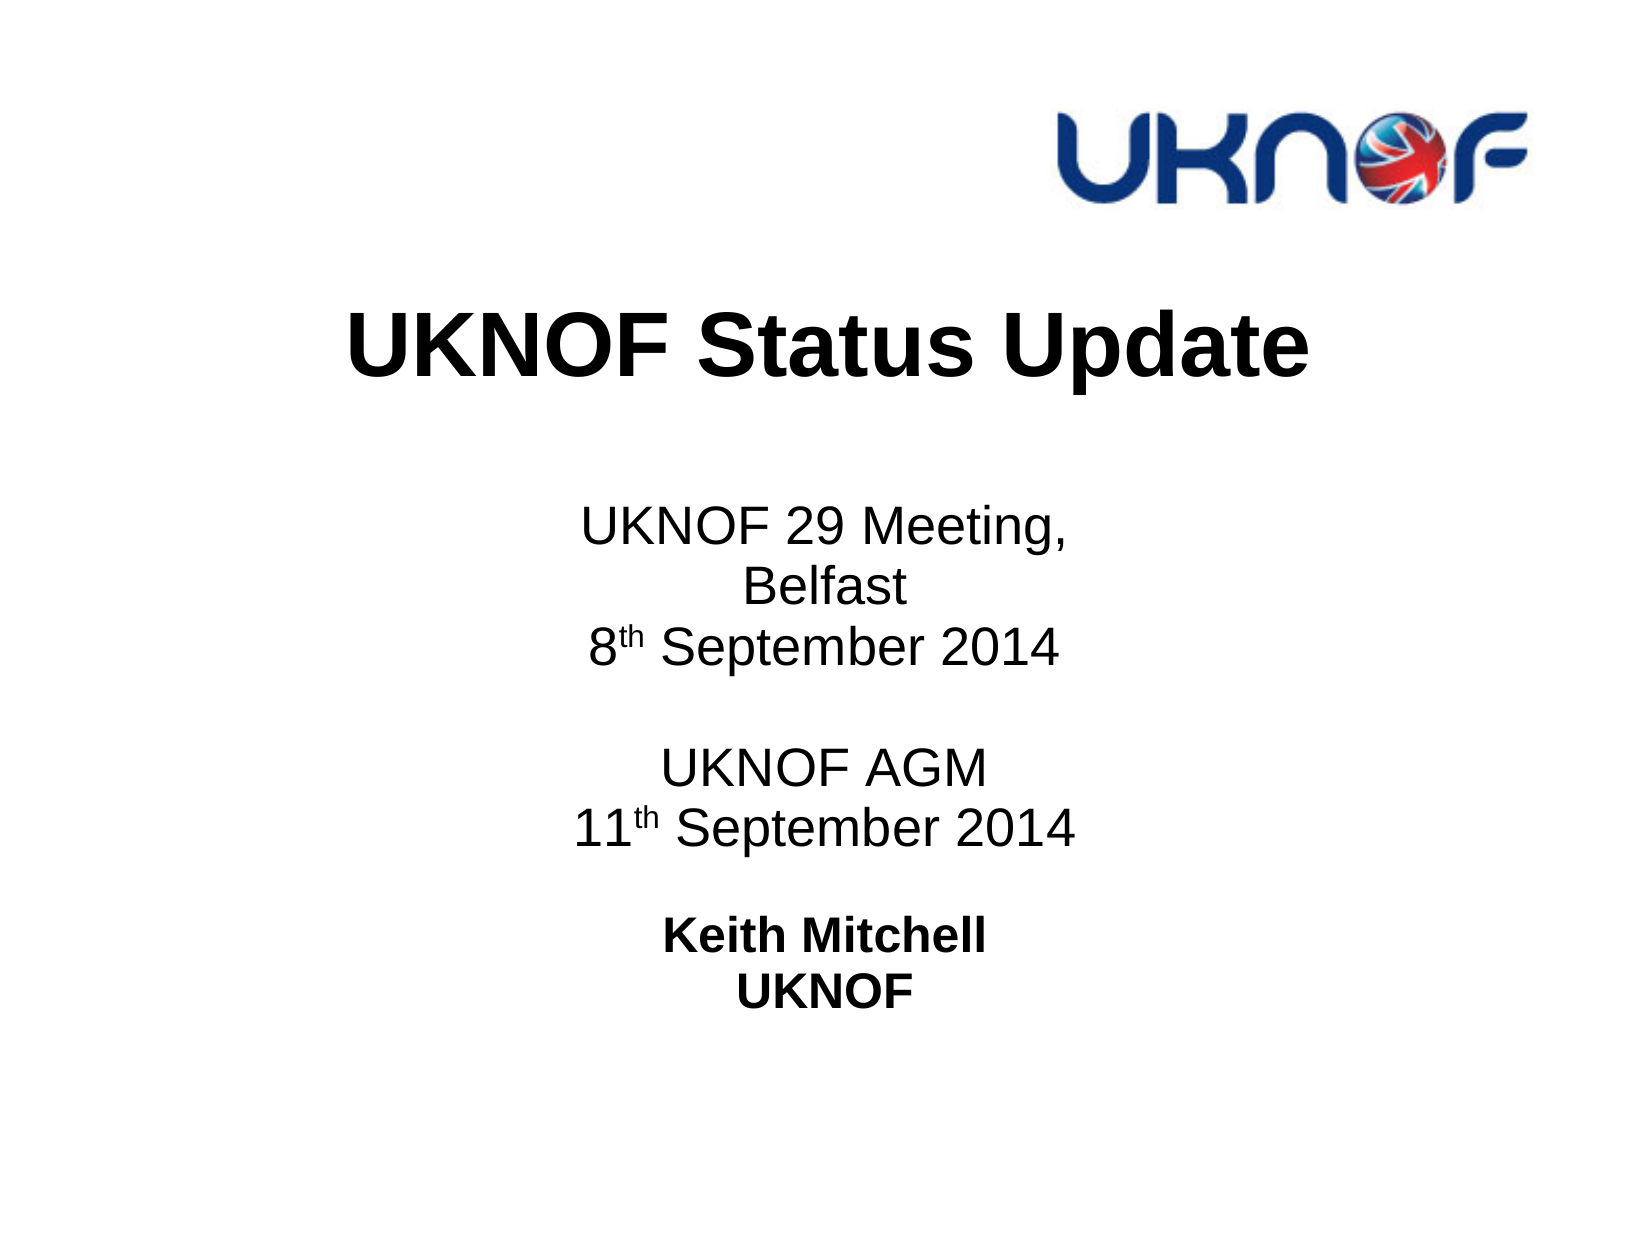

UKNOF Status Update
UKNOF 29 Meeting,
Belfast
8th September 2014
UKNOF AGM
11th September 2014
Keith Mitchell
UKNOF